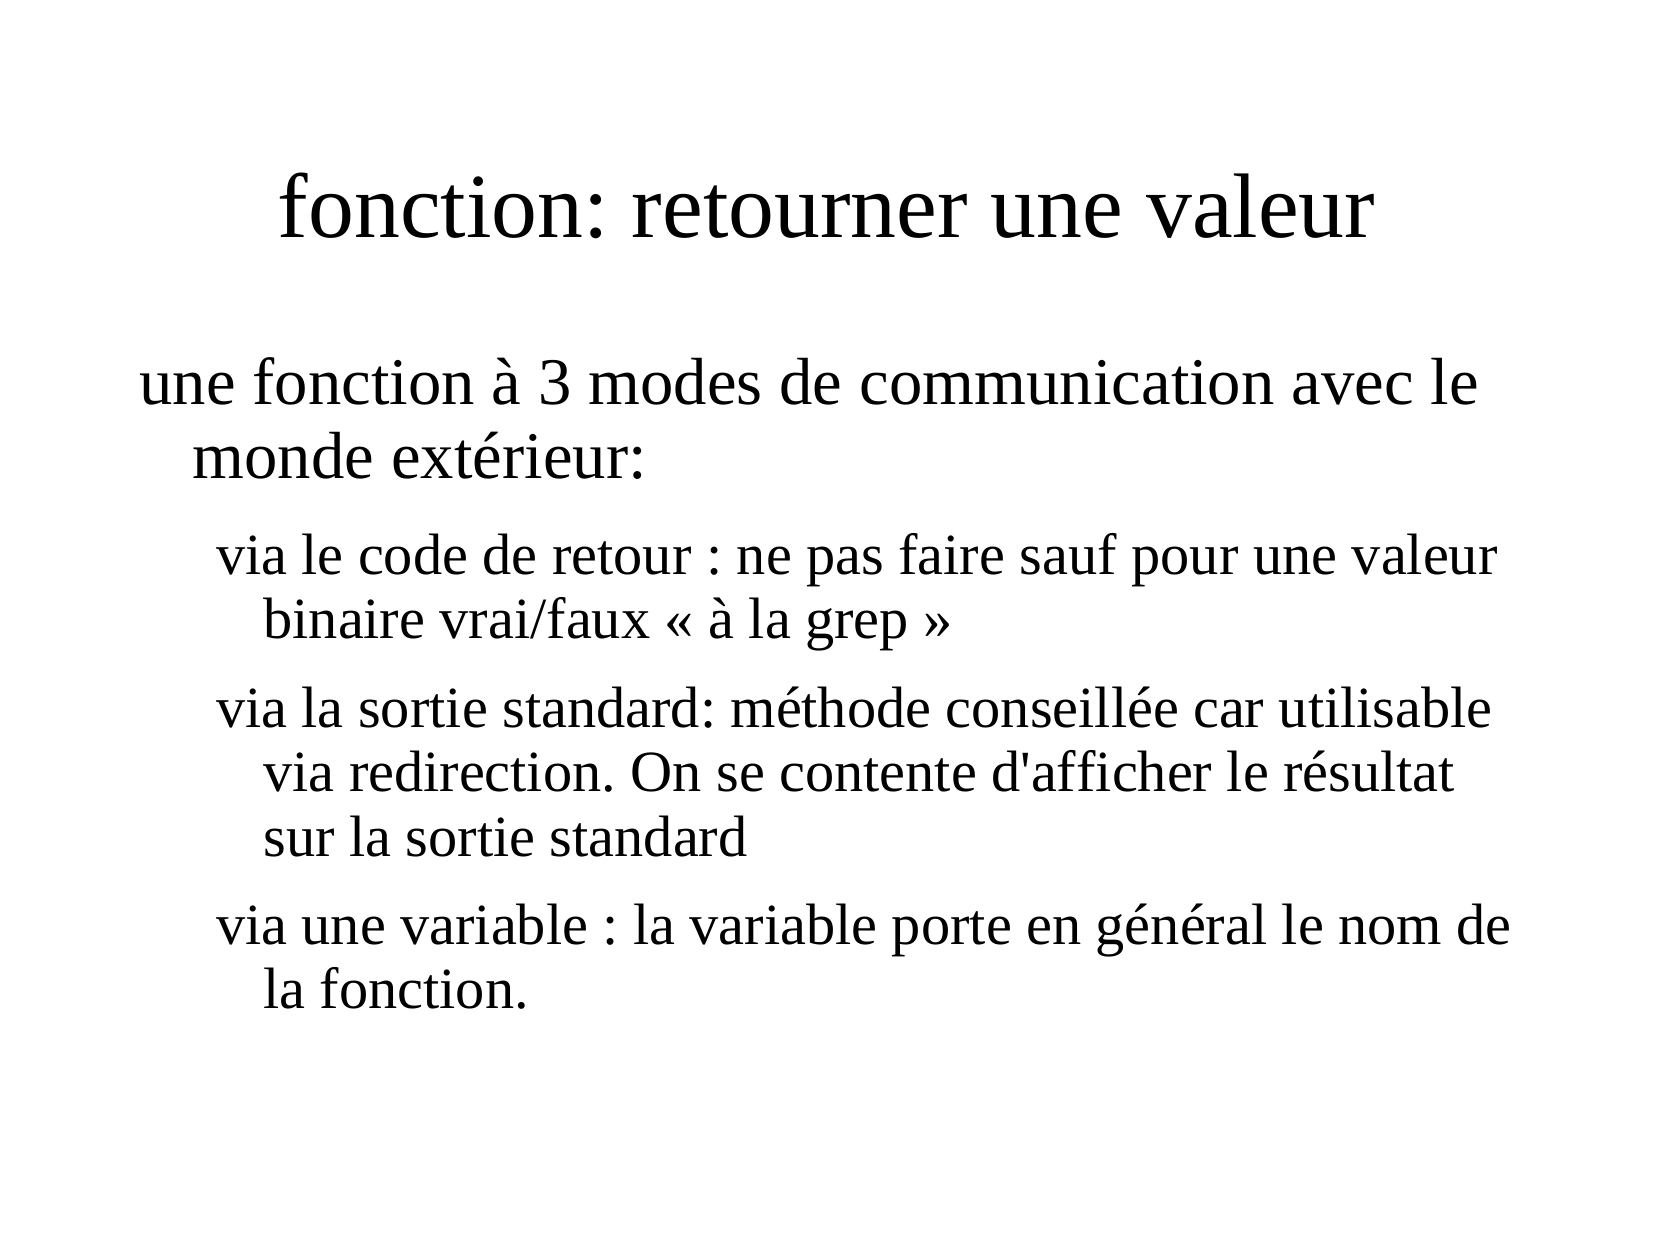

# fonction: retourner une valeur
une fonction à 3 modes de communication avec le monde extérieur:
via le code de retour : ne pas faire sauf pour une valeur binaire vrai/faux « à la grep »
via la sortie standard: méthode conseillée car utilisable via redirection. On se contente d'afficher le résultat sur la sortie standard
via une variable : la variable porte en général le nom de la fonction.